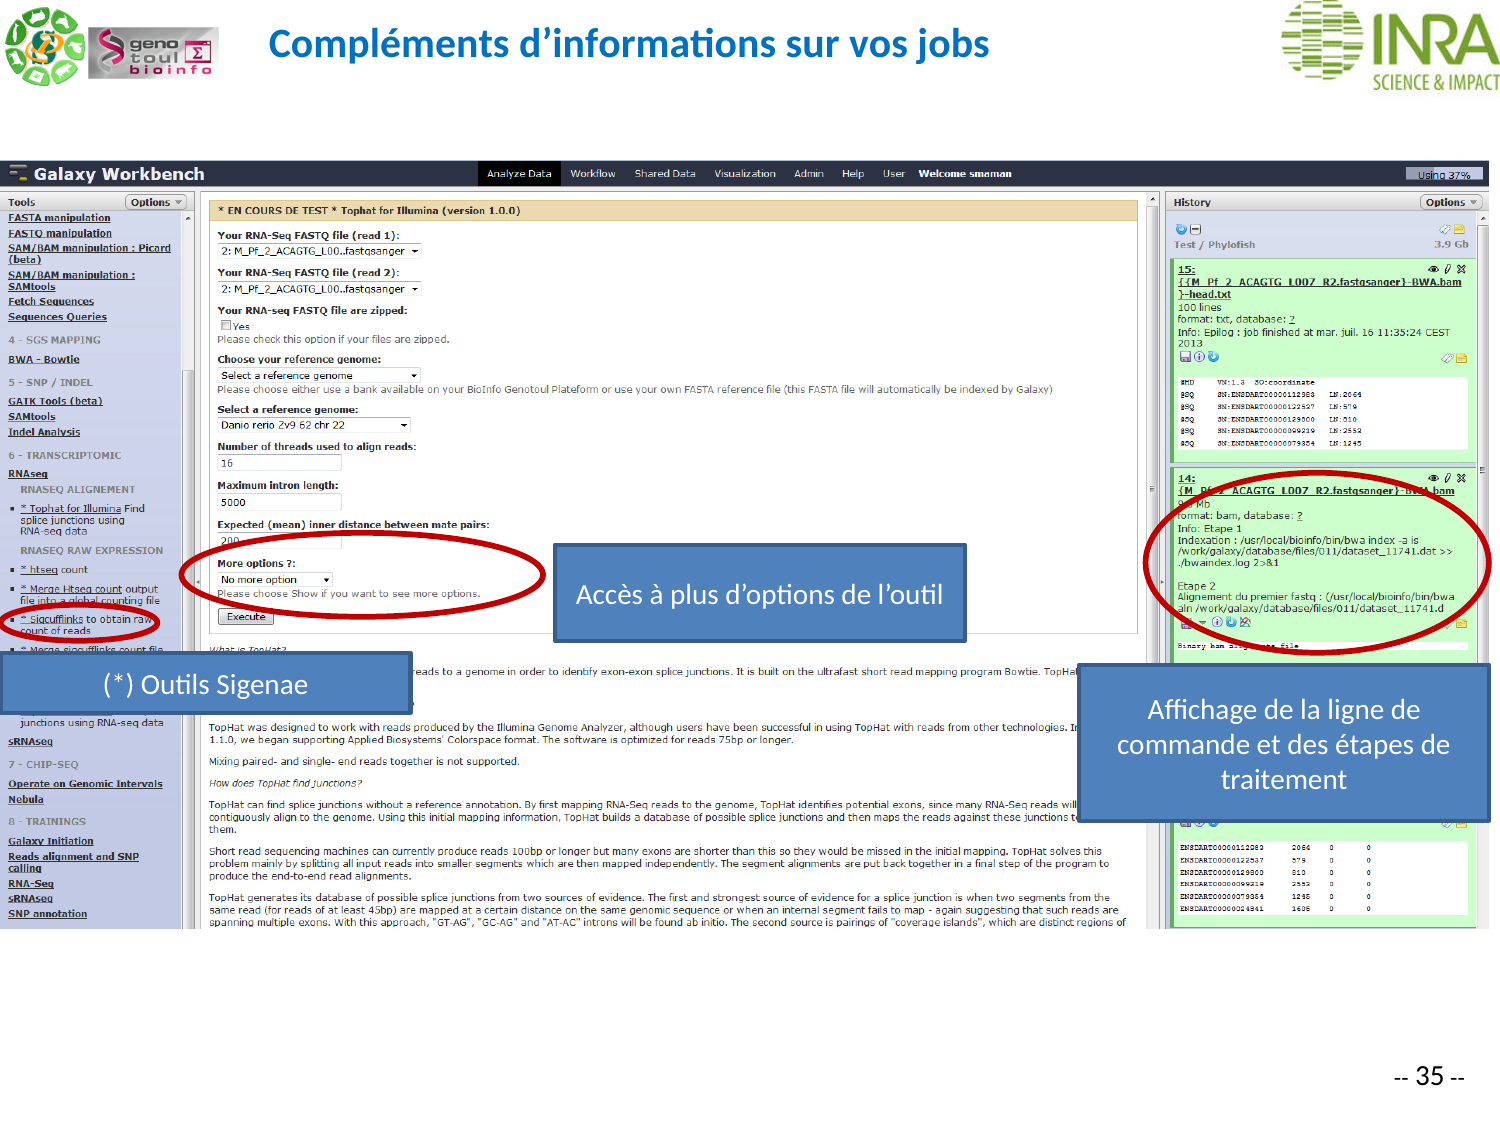

Compléments d’informations sur vos jobs
Accès à plus d’options de l’outil
(*) Outils Sigenae
Affichage de la ligne de commande et des étapes de traitement